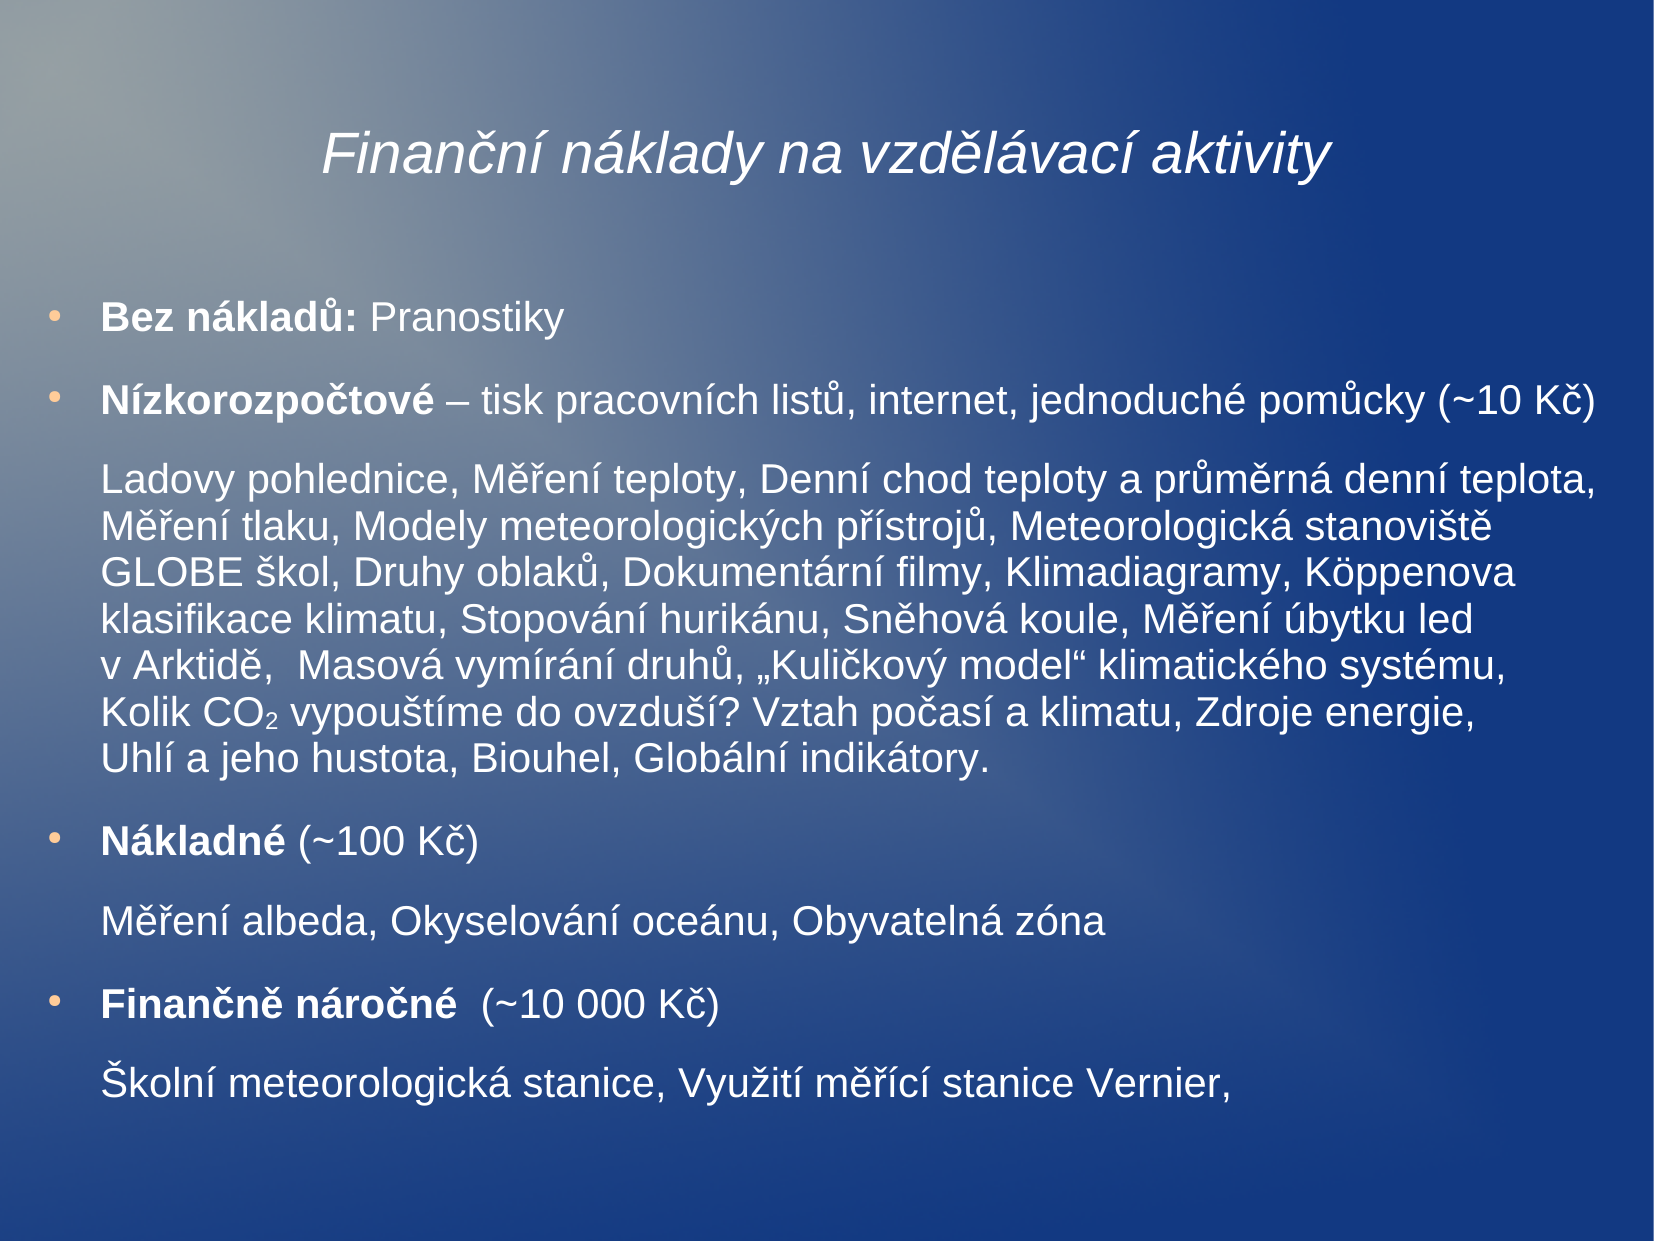

# Finanční náklady na vzdělávací aktivity
Bez nákladů: Pranostiky
Nízkorozpočtové – tisk pracovních listů, internet, jednoduché pomůcky (~10 Kč)
Ladovy pohlednice, Měření teploty, Denní chod teploty a průměrná denní teplota, Měření tlaku, Modely meteorologických přístrojů, Meteorologická stanoviště GLOBE škol, Druhy oblaků, Dokumentární filmy, Klimadiagramy, Köppenova klasifikace klimatu, Stopování hurikánu, Sněhová koule, Měření úbytku led v Arktidě, Masová vymírání druhů, „Kuličkový model“ klimatického systému,
Kolik CO2 vypouštíme do ovzduší? Vztah počasí a klimatu, Zdroje energie,
Uhlí a jeho hustota, Biouhel, Globální indikátory.
Nákladné (~100 Kč)
Měření albeda, Okyselování oceánu, Obyvatelná zóna
Finančně náročné (~10 000 Kč)
Školní meteorologická stanice, Využití měřící stanice Vernier,